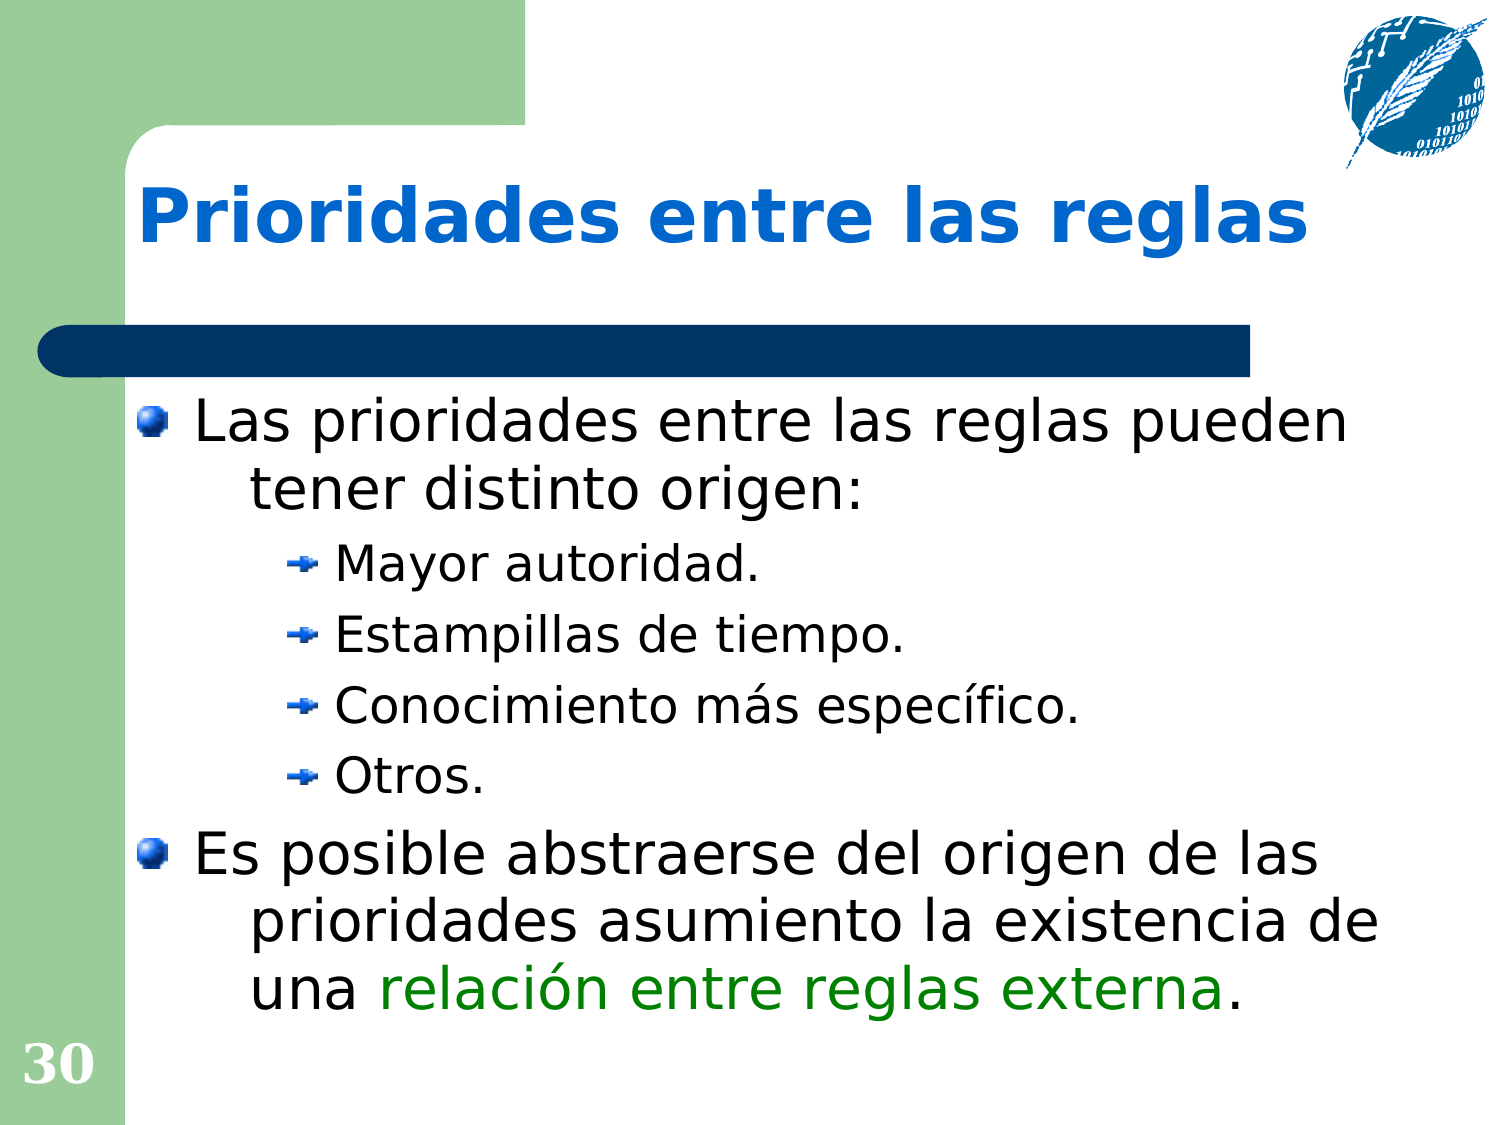

# Prioridades entre las reglas
Las prioridades entre las reglas pueden tener distinto origen:
Mayor autoridad.
Estampillas de tiempo.
Conocimiento más específico.
Otros.
Es posible abstraerse del origen de las prioridades asumiento la existencia de una relación entre reglas externa.
30